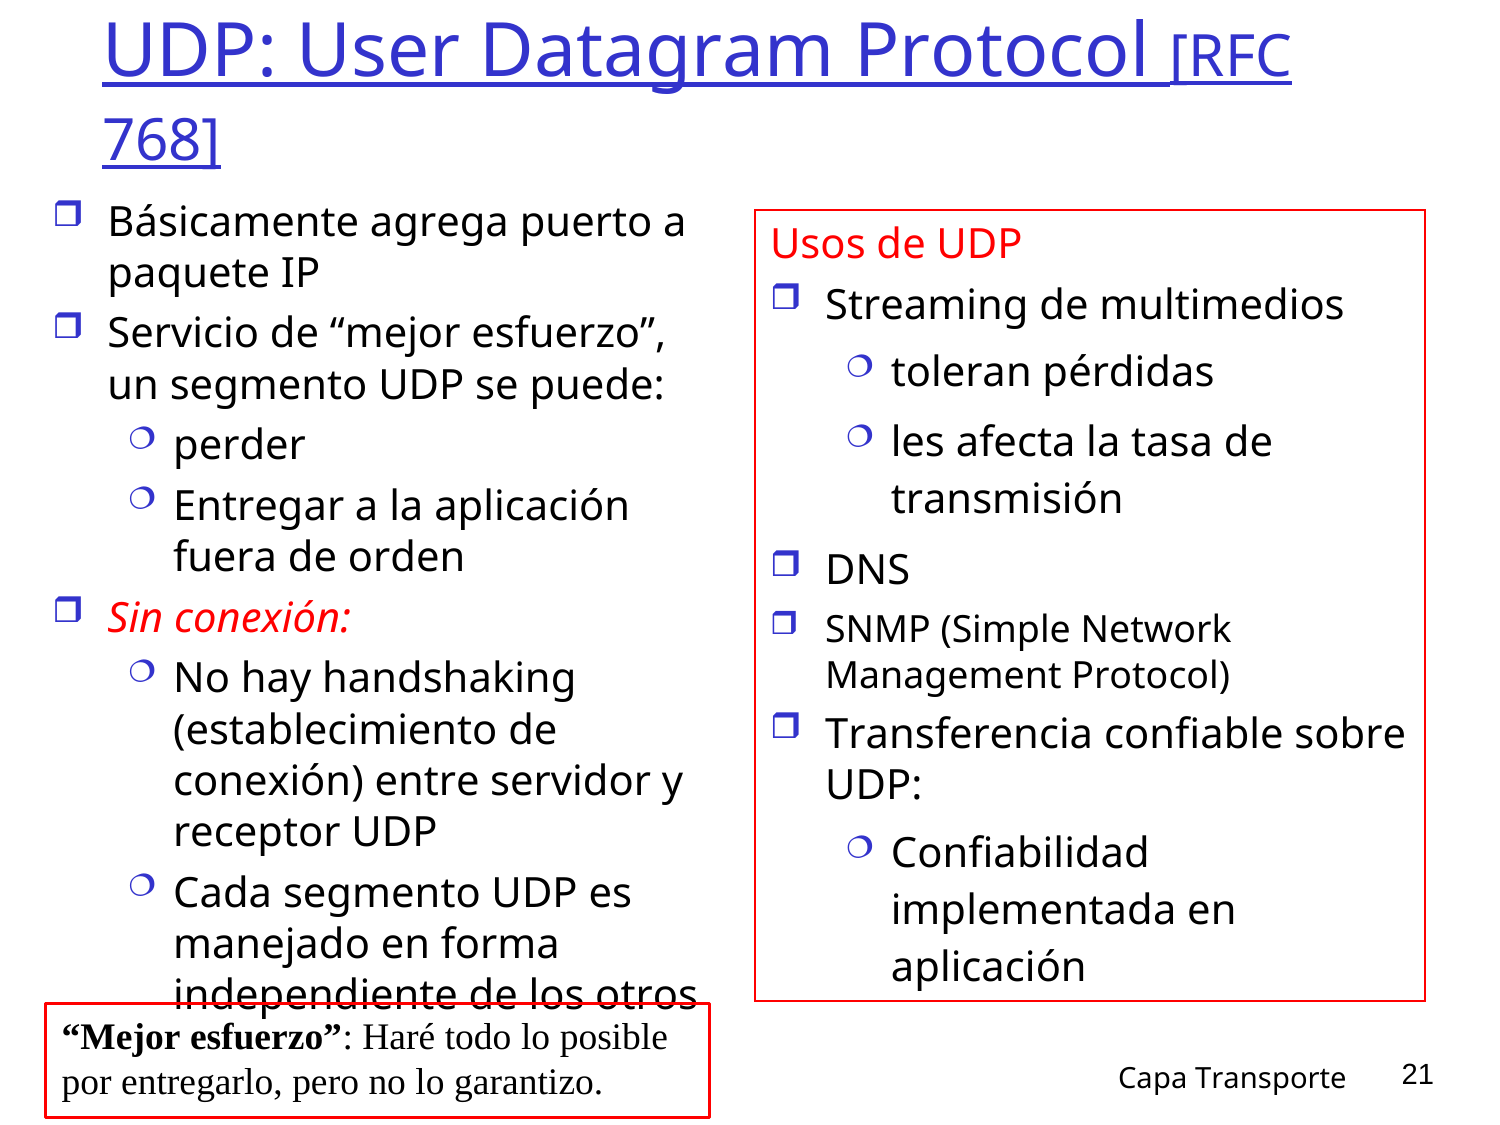

# UDP: User Datagram Protocol [RFC 768]
Básicamente agrega puerto a paquete IP
Servicio de “mejor esfuerzo”, un segmento UDP se puede:
perder
Entregar a la aplicación fuera de orden
Sin conexión:
No hay handshaking (establecimiento de conexión) entre servidor y receptor UDP
Cada segmento UDP es manejado en forma independiente de los otros
Usos de UDP
Streaming de multimedios
toleran pérdidas
les afecta la tasa de transmisión
DNS
SNMP (Simple Network Management Protocol)‏
Transferencia confiable sobre UDP:
Confiabilidad implementada en aplicación
“Mejor esfuerzo”: Haré todo lo posible por entregarlo, pero no lo garantizo.
21